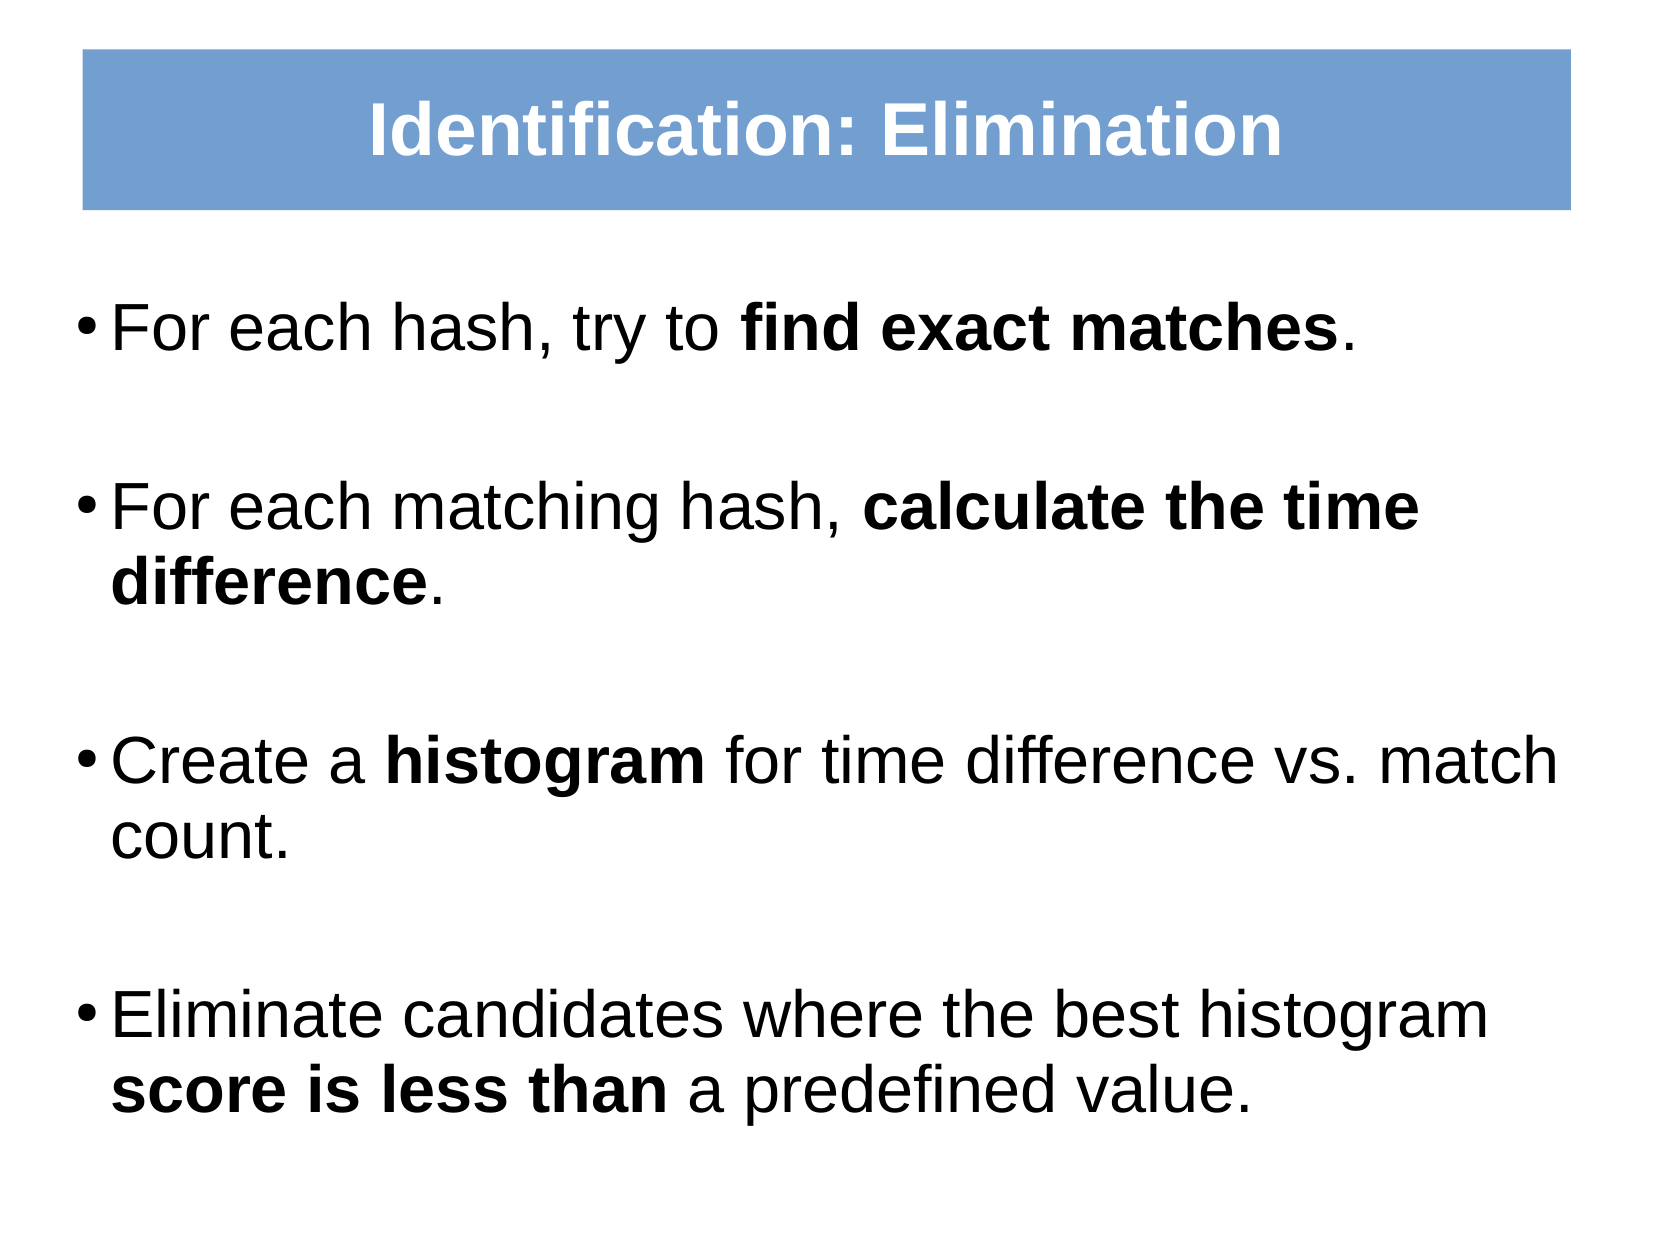

# Identification: Elimination
For each hash, try to find exact matches.
For each matching hash, calculate the time difference.
Create a histogram for time difference vs. match count.
Eliminate candidates where the best histogram score is less than a predefined value.